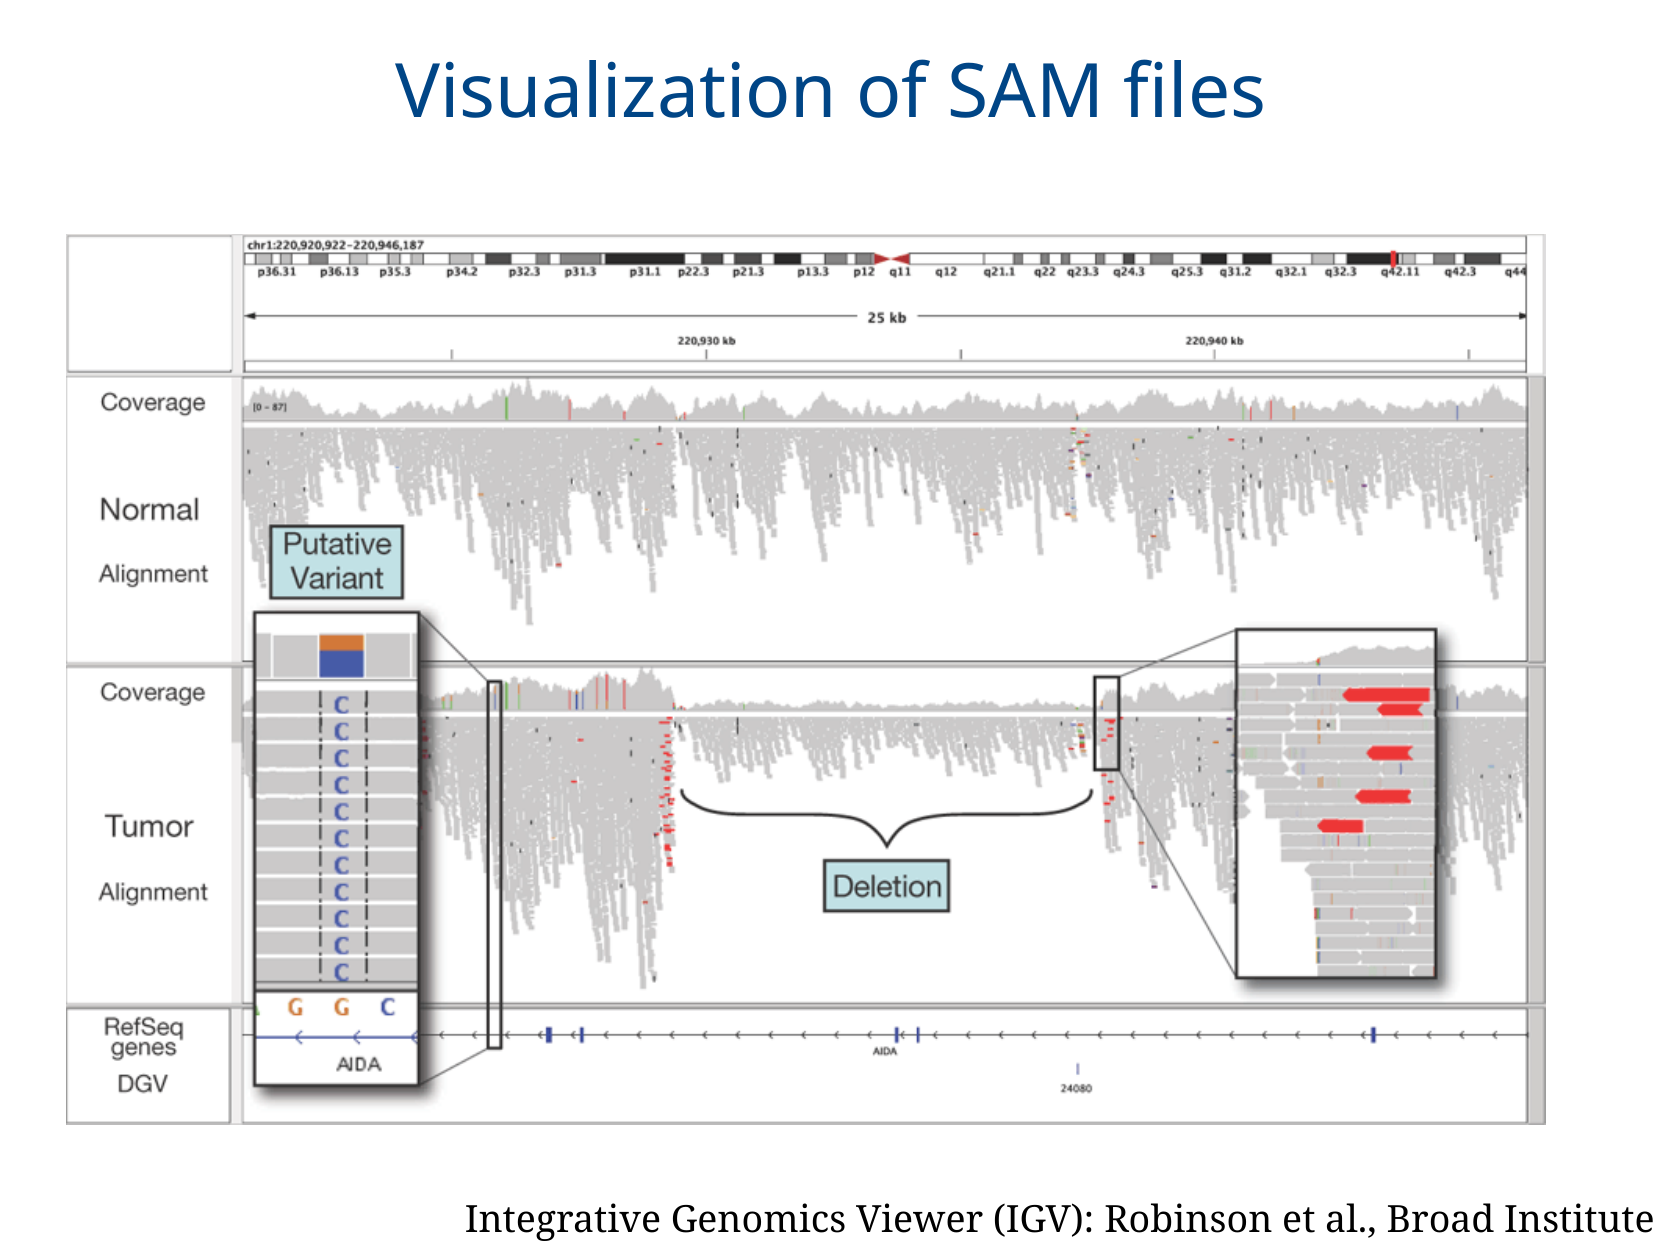

# Visualization of SAM files
Integrative Genomics Viewer (IGV): Robinson et al., Broad Institute